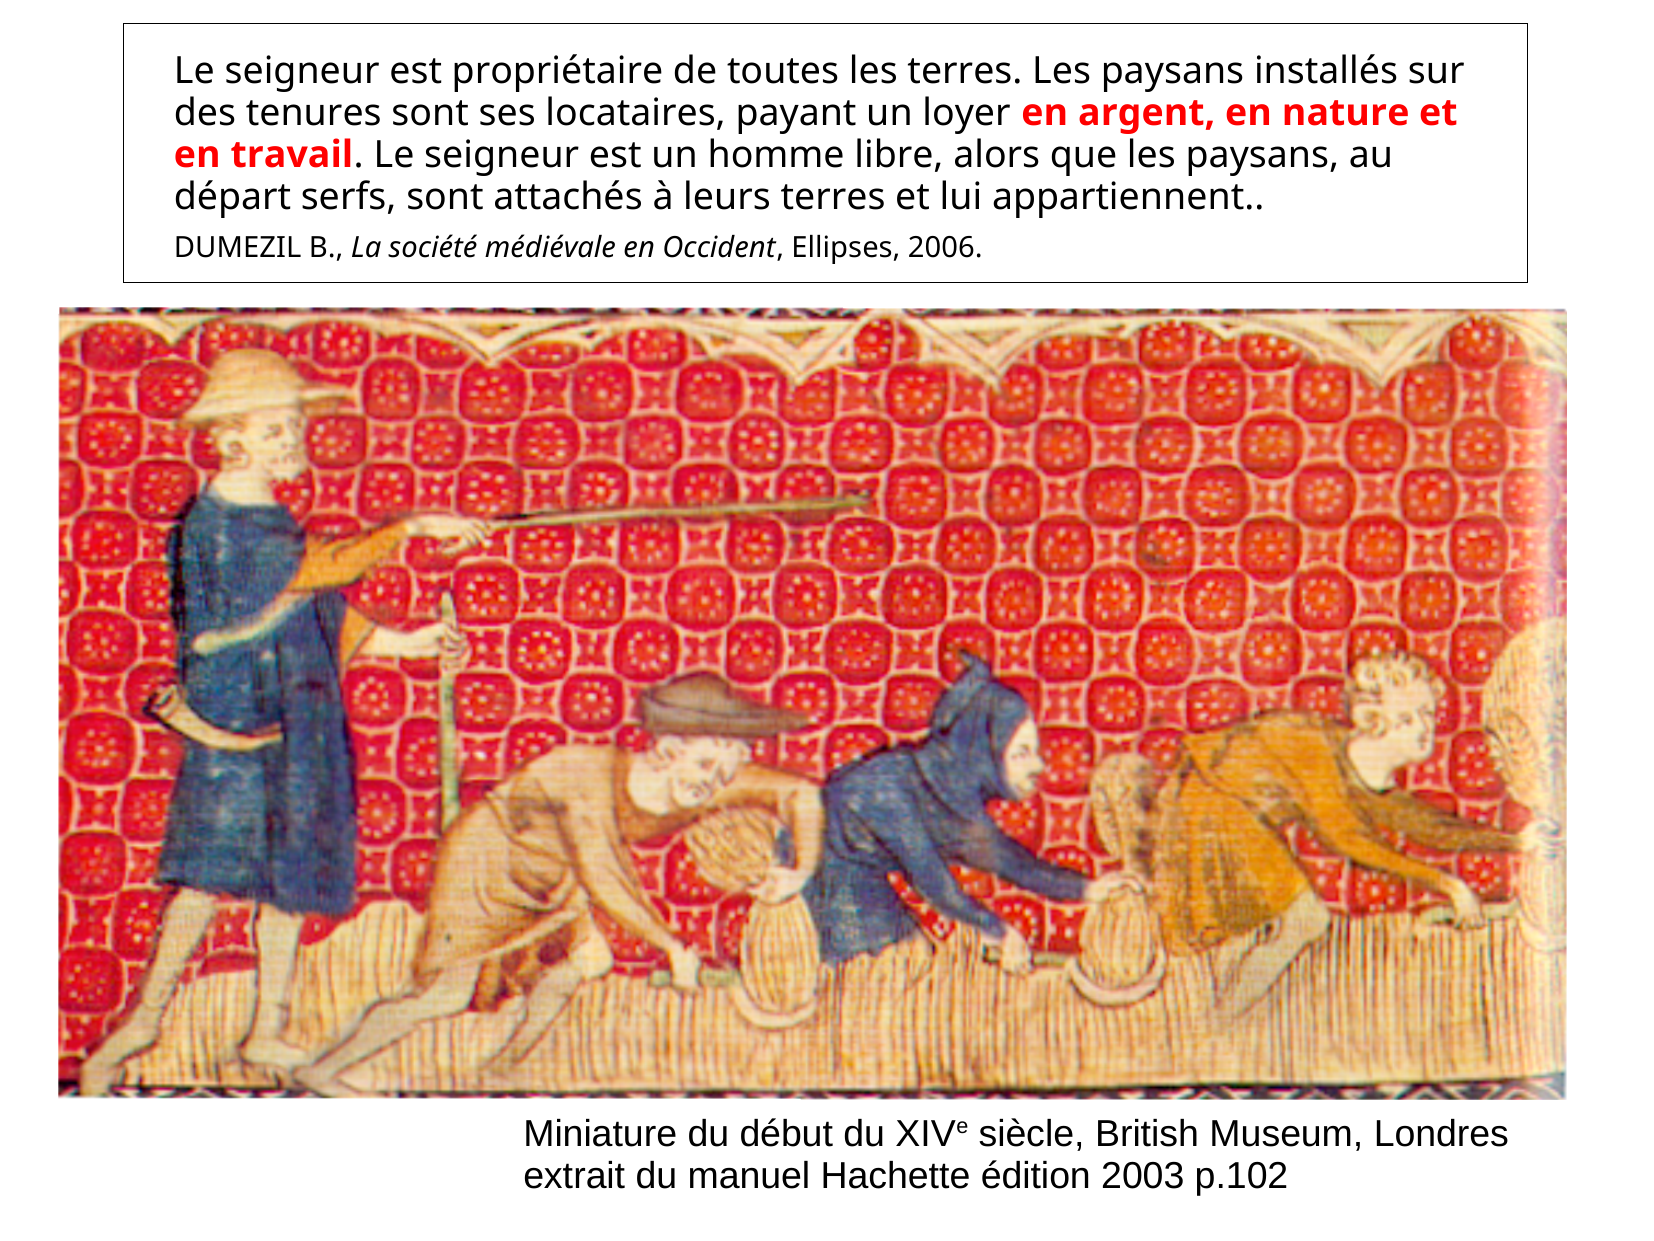

Le seigneur est propriétaire de toutes les terres. Les paysans installés sur des tenures sont ses locataires, payant un loyer en argent, en nature et en travail. Le seigneur est un homme libre, alors que les paysans, au départ serfs, sont attachés à leurs terres et lui appartiennent..
DUMEZIL B., La société médiévale en Occident, Ellipses, 2006.
Miniature du début du XIVe siècle, British Museum, Londres
extrait du manuel Hachette édition 2003 p.102